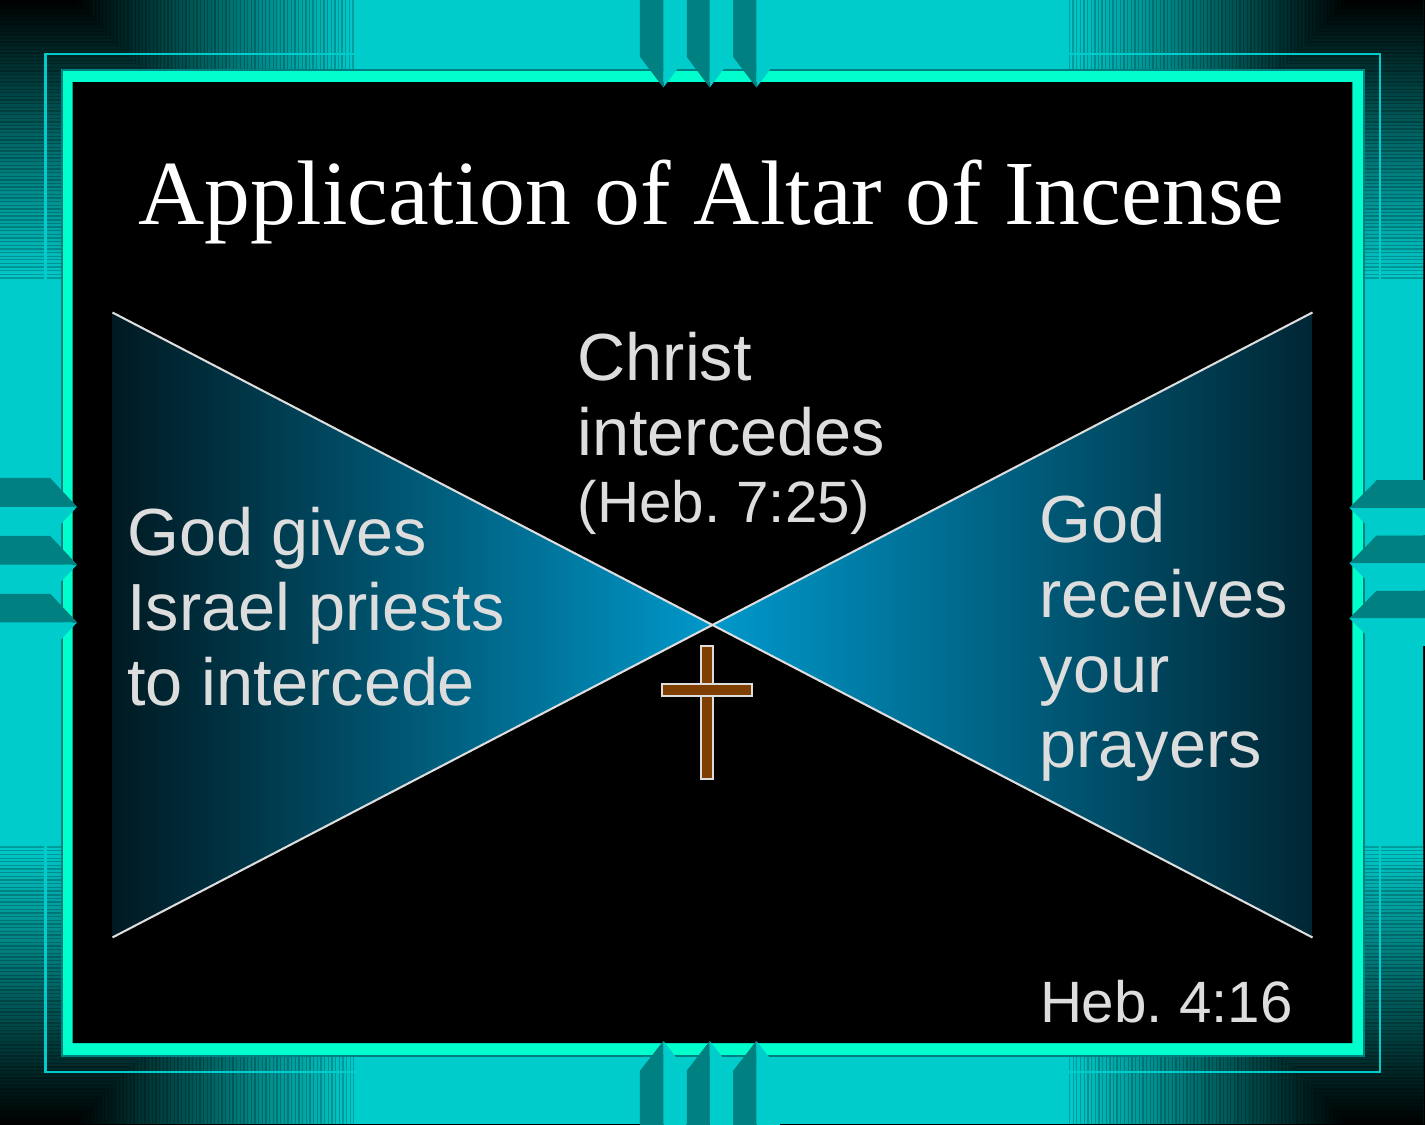

# Application of Altar of Incense
Christ intercedes (Heb. 7:25)
God receives your prayers
Heb. 4:16
God gives Israel priests to intercede